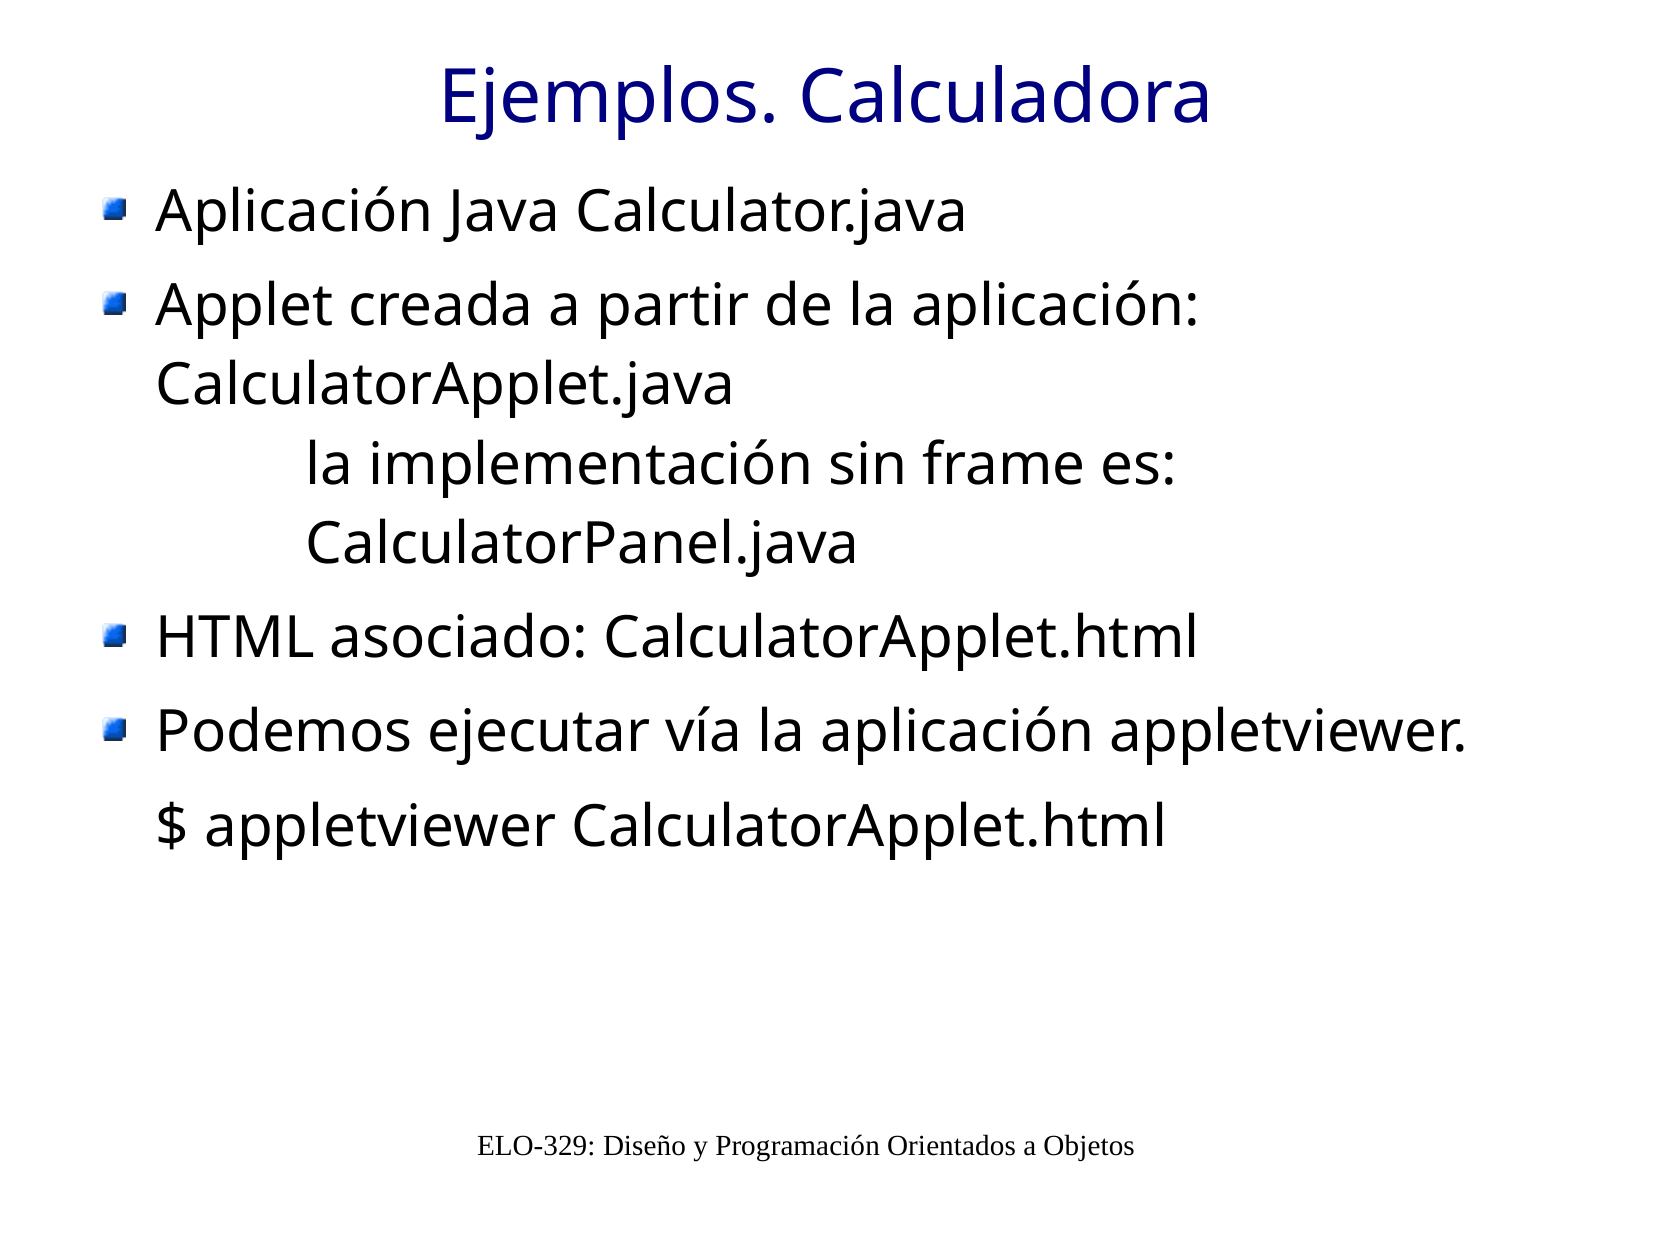

# Ejemplos. Calculadora
Aplicación Java Calculator.java
Applet creada a partir de la aplicación: CalculatorApplet.java
		la implementación sin frame es:
		CalculatorPanel.java
HTML asociado: CalculatorApplet.html
Podemos ejecutar vía la aplicación appletviewer.
$ appletviewer CalculatorApplet.html